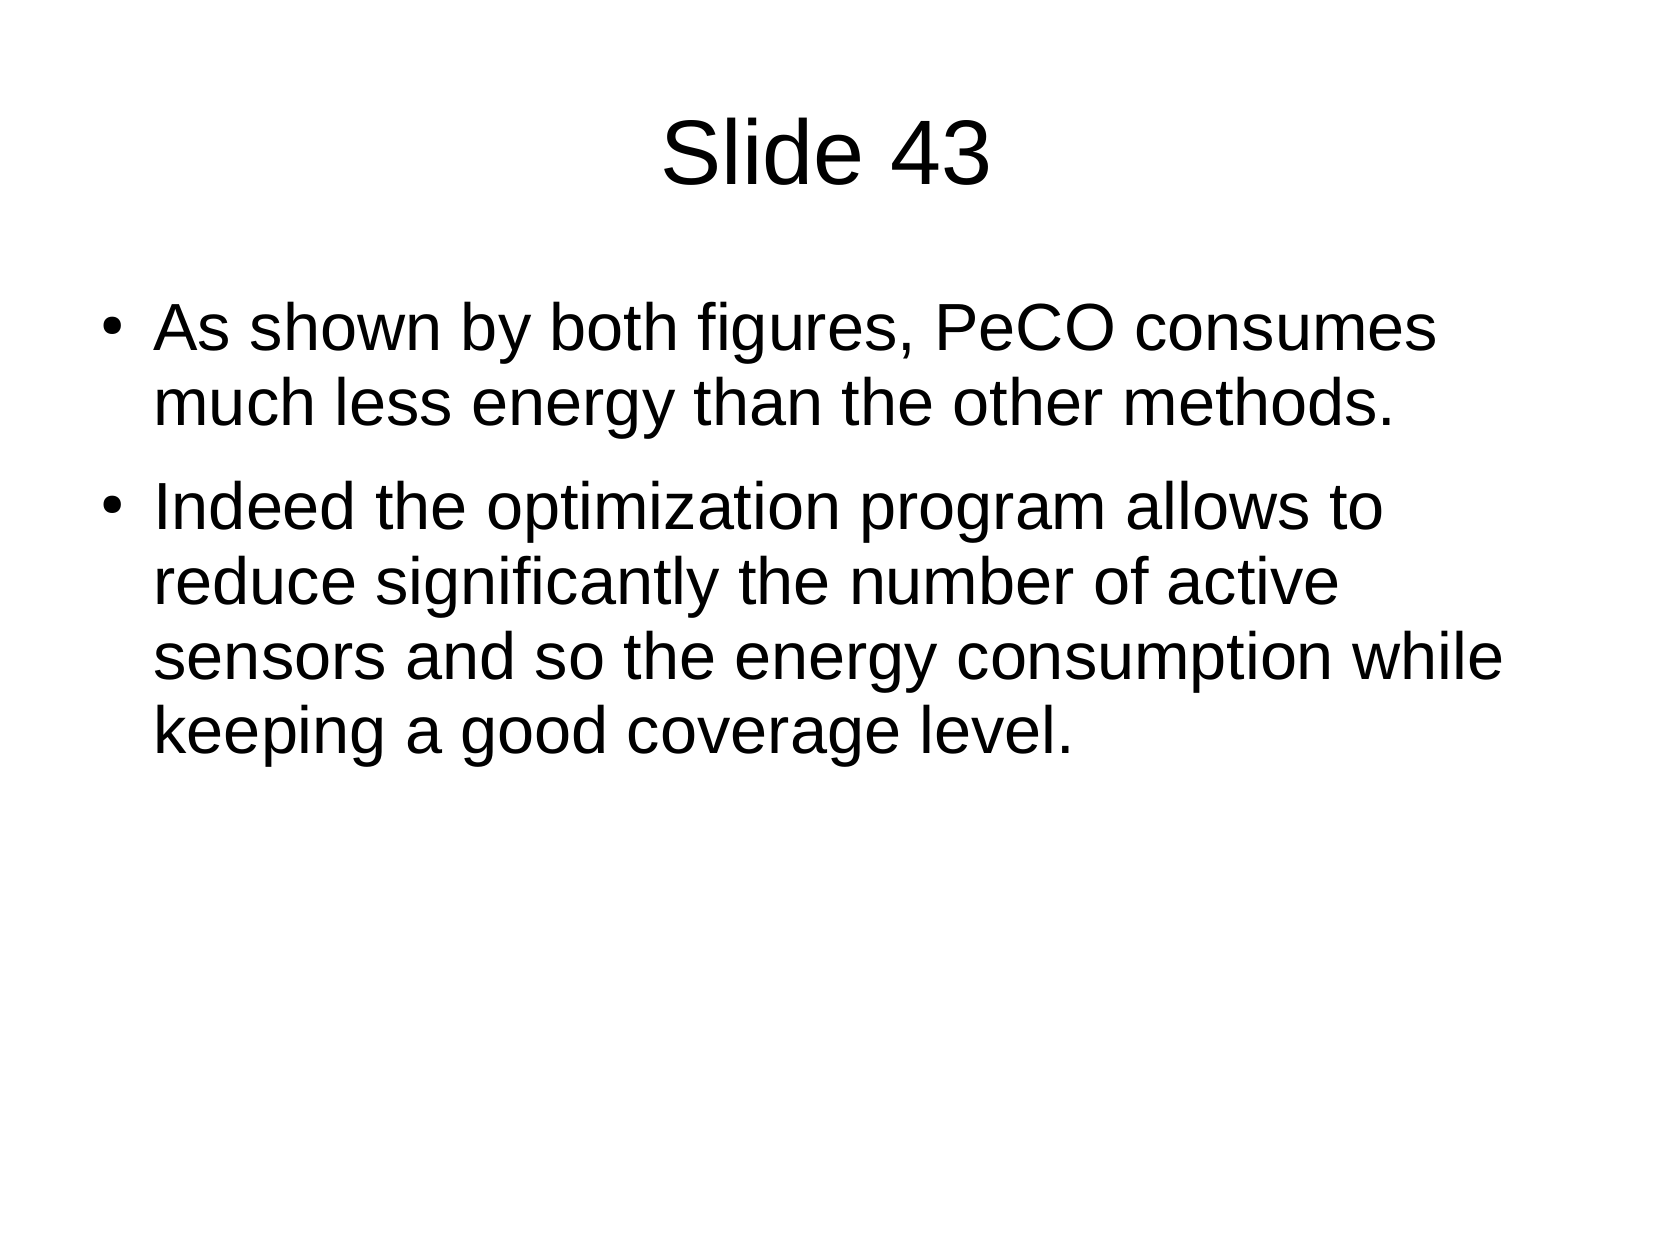

# Slide 43
As shown by both figures, PeCO consumes much less energy than the other methods.
Indeed the optimization program allows to reduce significantly the number of active sensors and so the energy consumption while keeping a good coverage level.